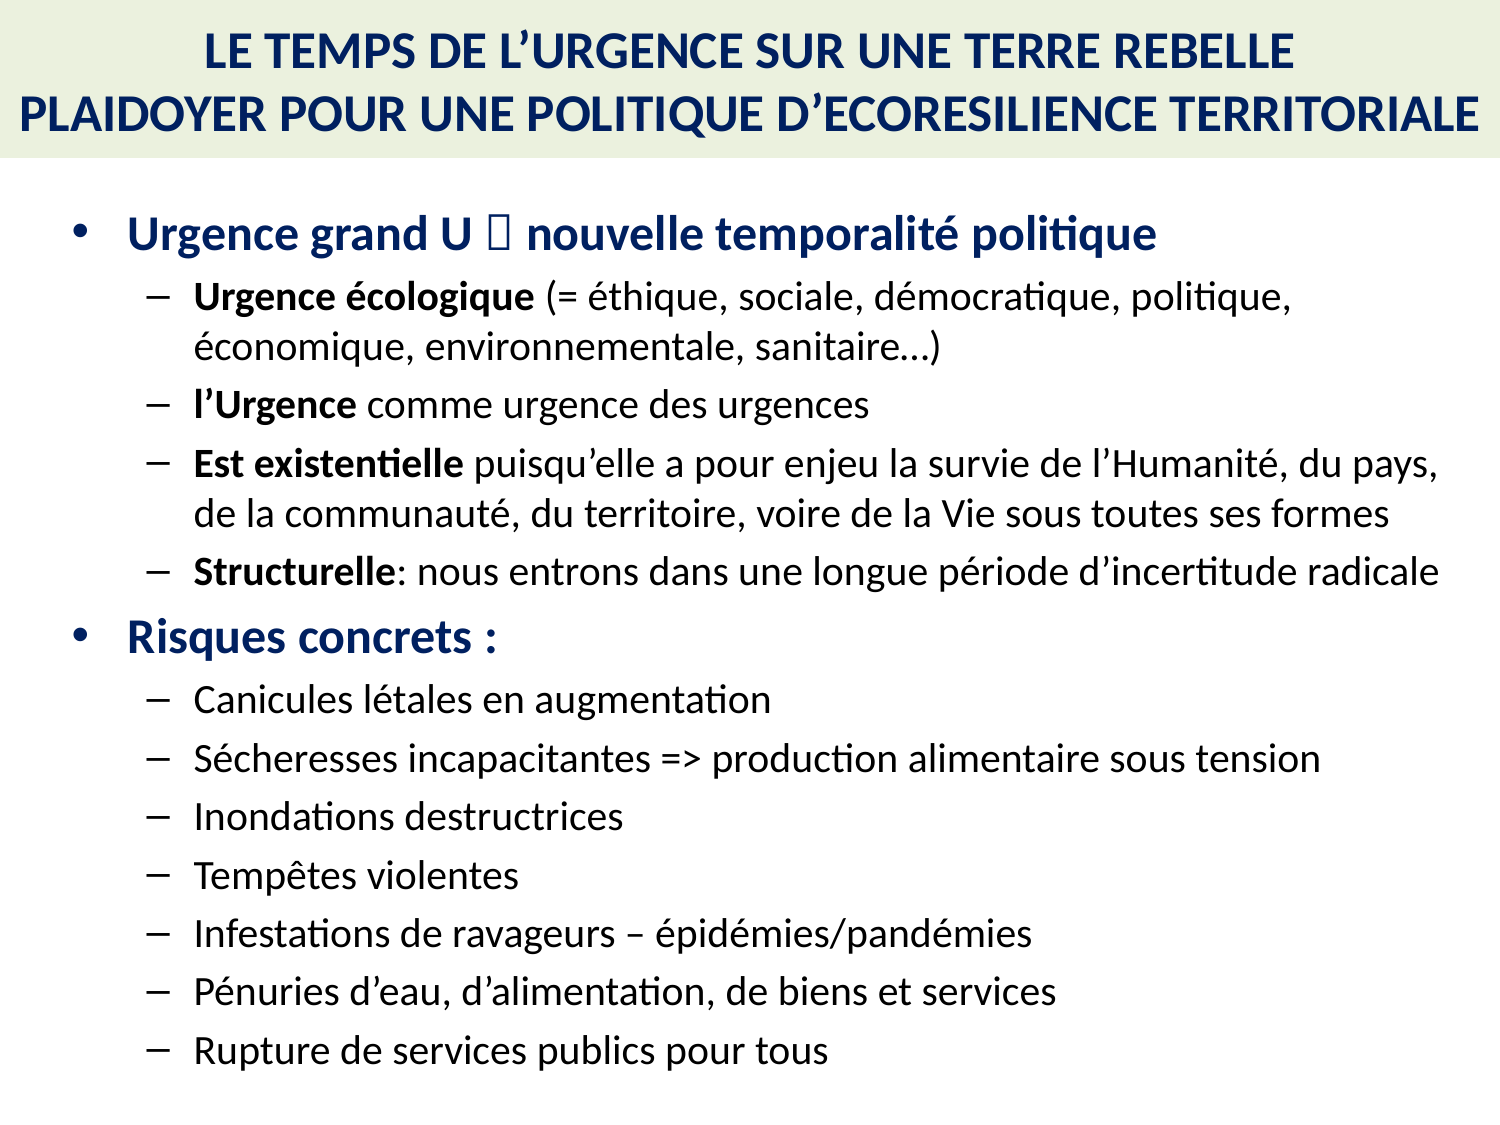

# LE TEMPS DE L’URGENCE SUR UNE TERRE REBELLE Plaidoyer pour une politique d’Ecoresilience territoriale
Urgence grand U  nouvelle temporalité politique
Urgence écologique (= éthique, sociale, démocratique, politique, économique, environnementale, sanitaire…)
l’Urgence comme urgence des urgences
Est existentielle puisqu’elle a pour enjeu la survie de l’Humanité, du pays, de la communauté, du territoire, voire de la Vie sous toutes ses formes
Structurelle: nous entrons dans une longue période d’incertitude radicale
Risques concrets :
Canicules létales en augmentation
Sécheresses incapacitantes => production alimentaire sous tension
Inondations destructrices
Tempêtes violentes
Infestations de ravageurs – épidémies/pandémies
Pénuries d’eau, d’alimentation, de biens et services
Rupture de services publics pour tous